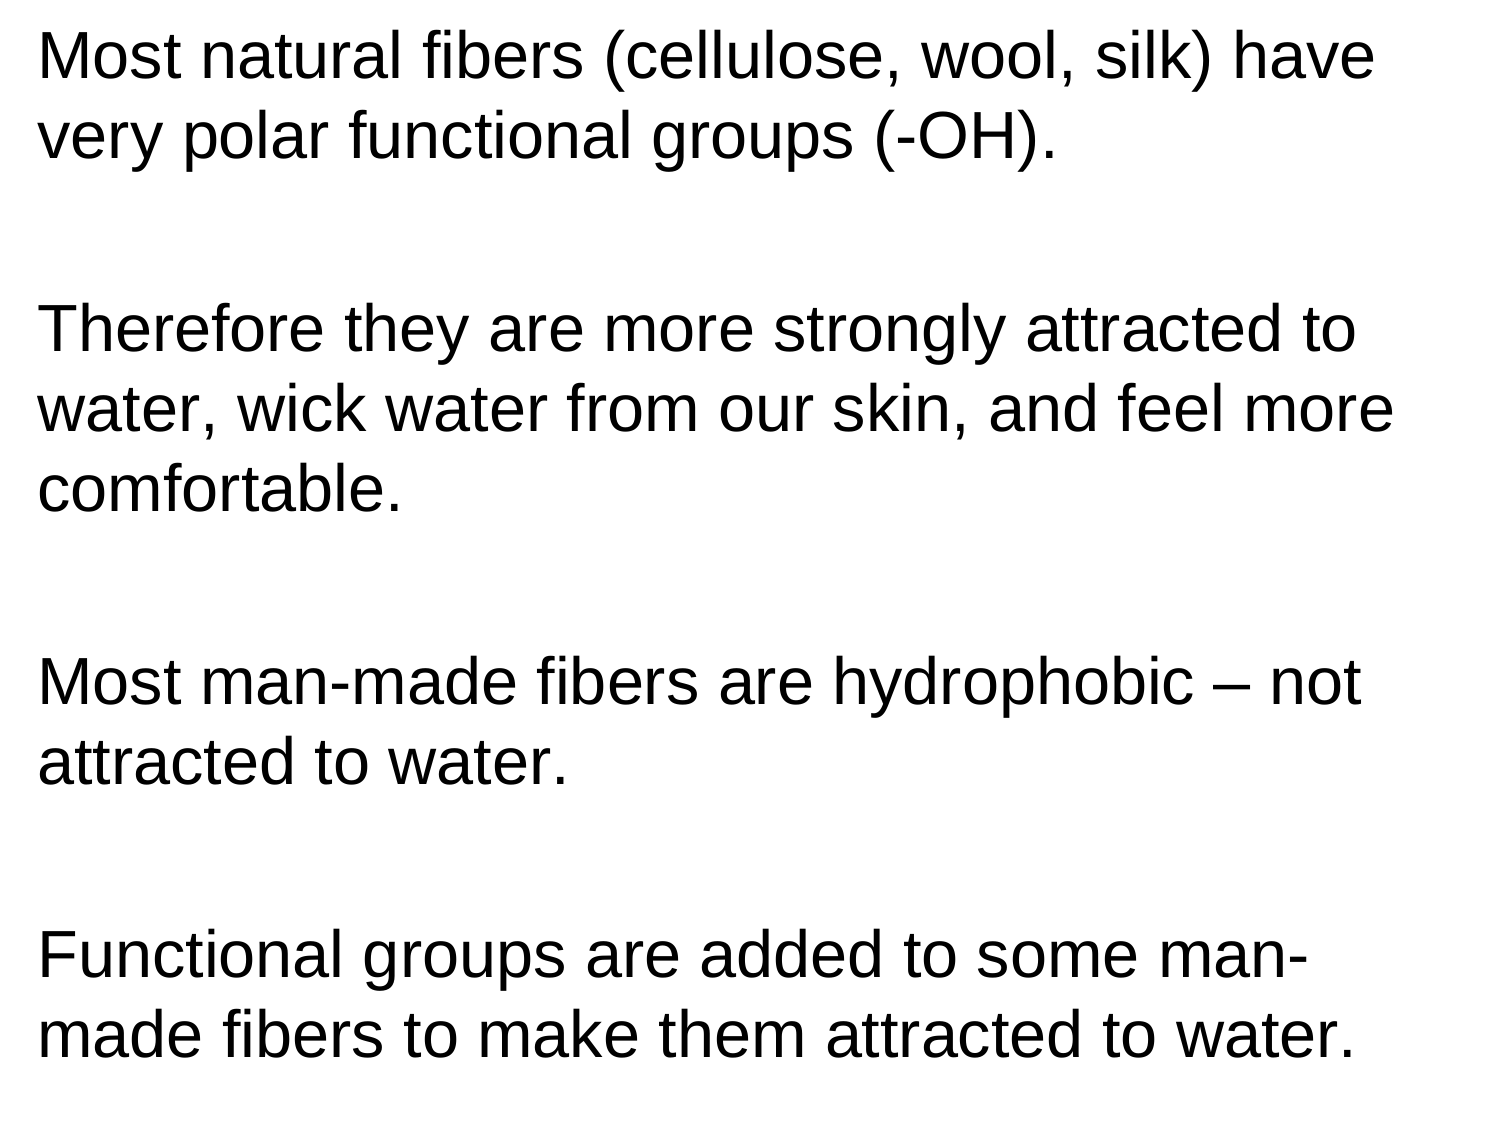

# Most natural fibers (cellulose, wool, silk) have very polar functional groups (-OH).
Therefore they are more strongly attracted to water, wick water from our skin, and feel more comfortable.
Most man-made fibers are hydrophobic – not attracted to water.
Functional groups are added to some man-made fibers to make them attracted to water.